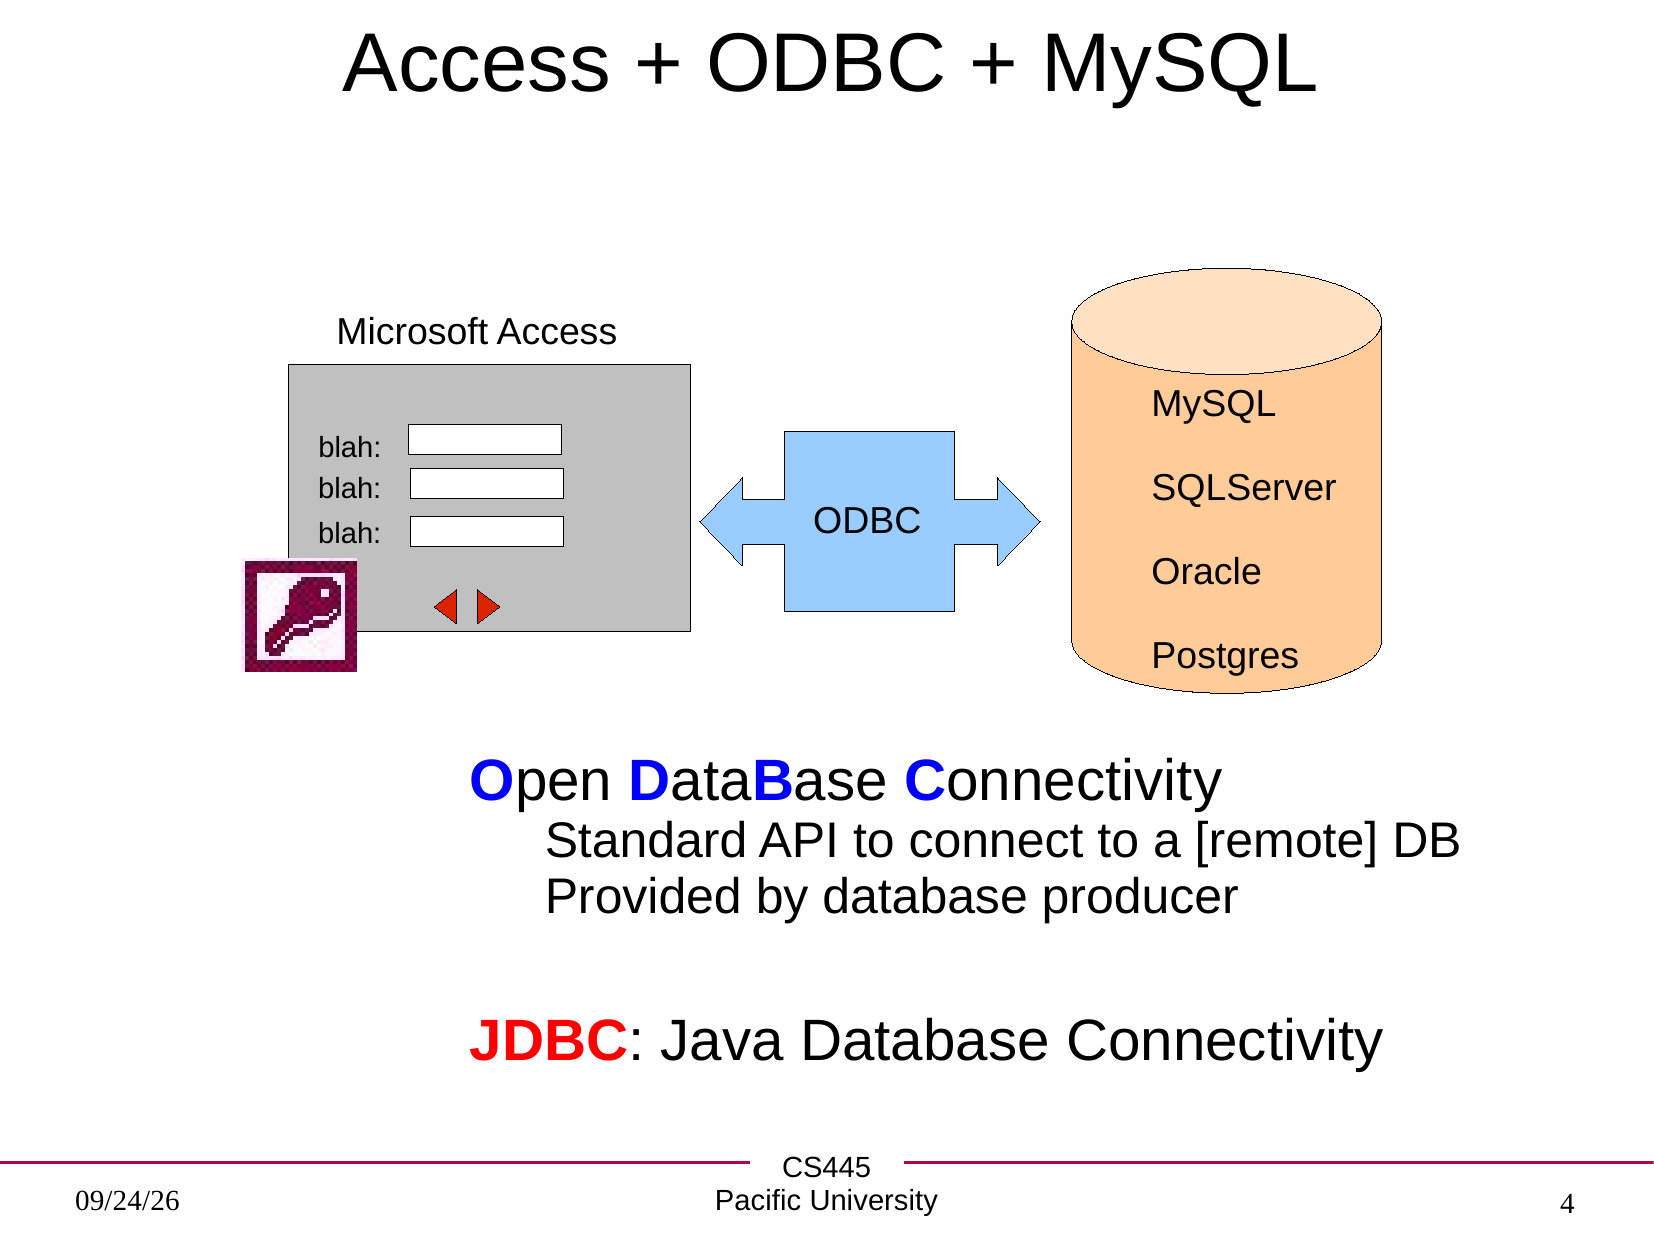

# Access + ODBC + MySQL
Microsoft Access
MySQL
SQLServer
Oracle
Postgres
blah:
blah:
ODBC
blah:
Open DataBase Connectivity
	Standard API to connect to a [remote] DB
	Provided by database producer
JDBC: Java Database Connectivity